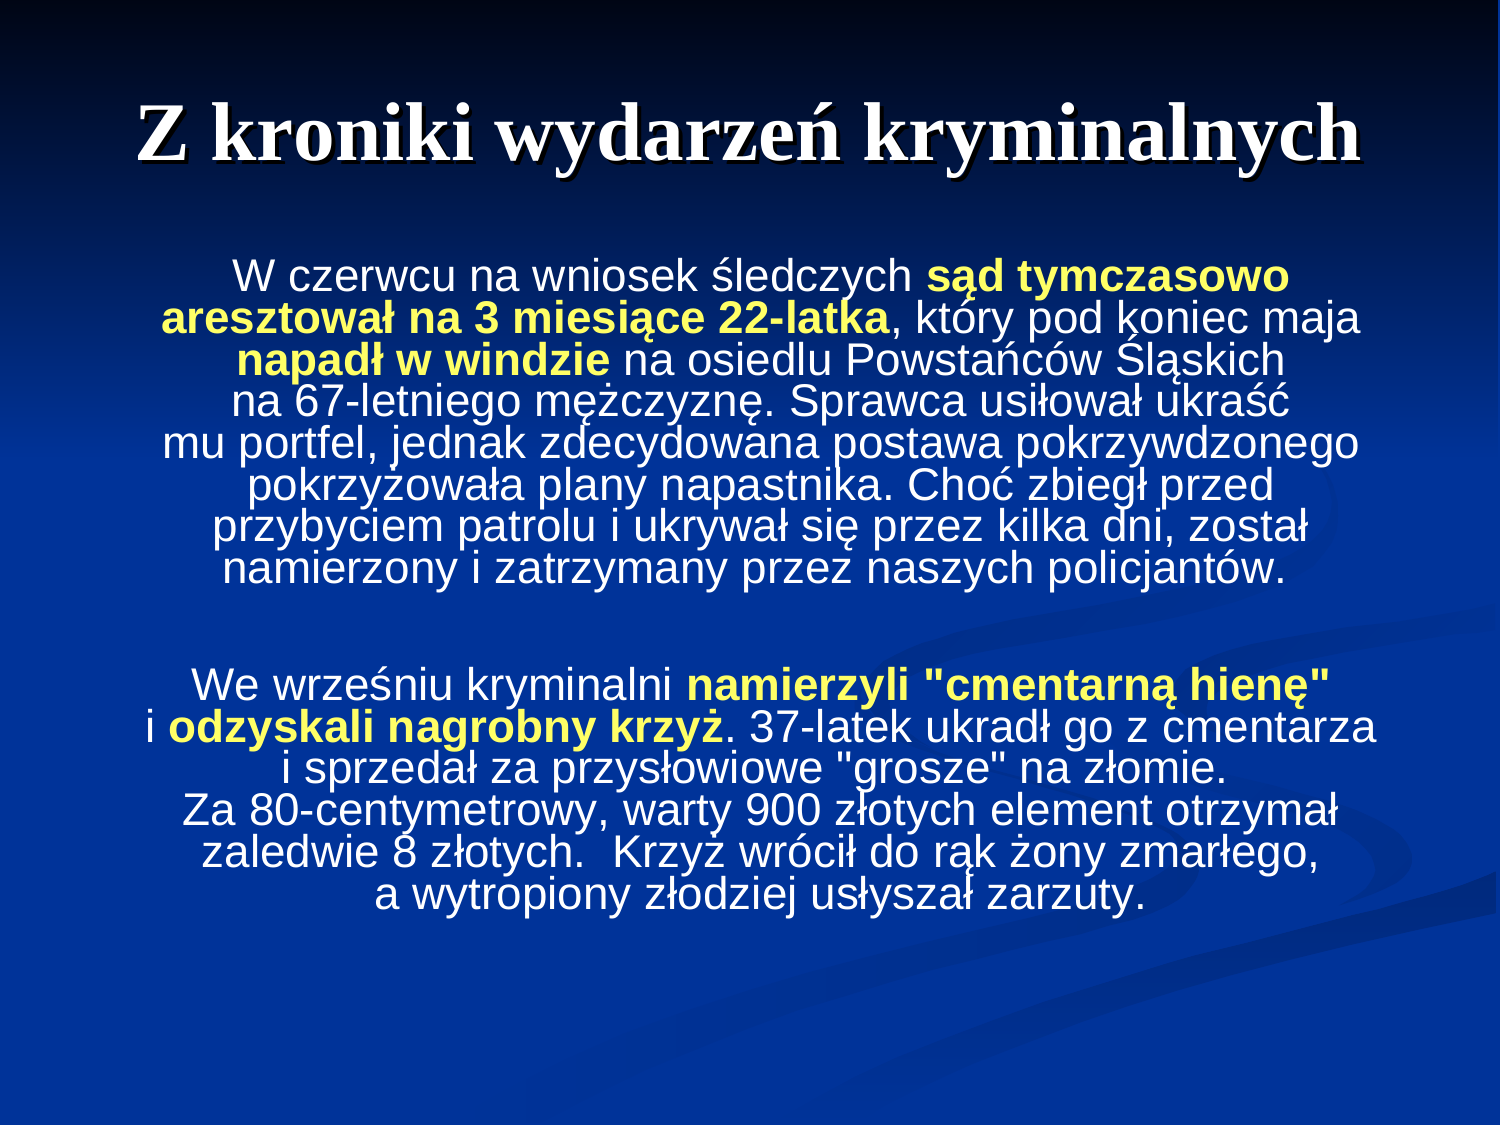

# Z kroniki wydarzeń kryminalnych
W czerwcu na wniosek śledczych sąd tymczasowo aresztował na 3 miesiące 22-latka, który pod koniec maja napadł w windzie na osiedlu Powstańców Śląskich
na 67-letniego mężczyznę. Sprawca usiłował ukraść
mu portfel, jednak zdecydowana postawa pokrzywdzonego pokrzyżowała plany napastnika. Choć zbiegł przed przybyciem patrolu i ukrywał się przez kilka dni, został namierzony i zatrzymany przez naszych policjantów.
We wrześniu kryminalni namierzyli "cmentarną hienę"
i odzyskali nagrobny krzyż. 37-latek ukradł go z cmentarza
i sprzedał za przysłowiowe "grosze" na złomie.
Za 80-centymetrowy, warty 900 złotych element otrzymał zaledwie 8 złotych. Krzyż wrócił do rąk żony zmarłego,
a wytropiony złodziej usłyszał zarzuty.